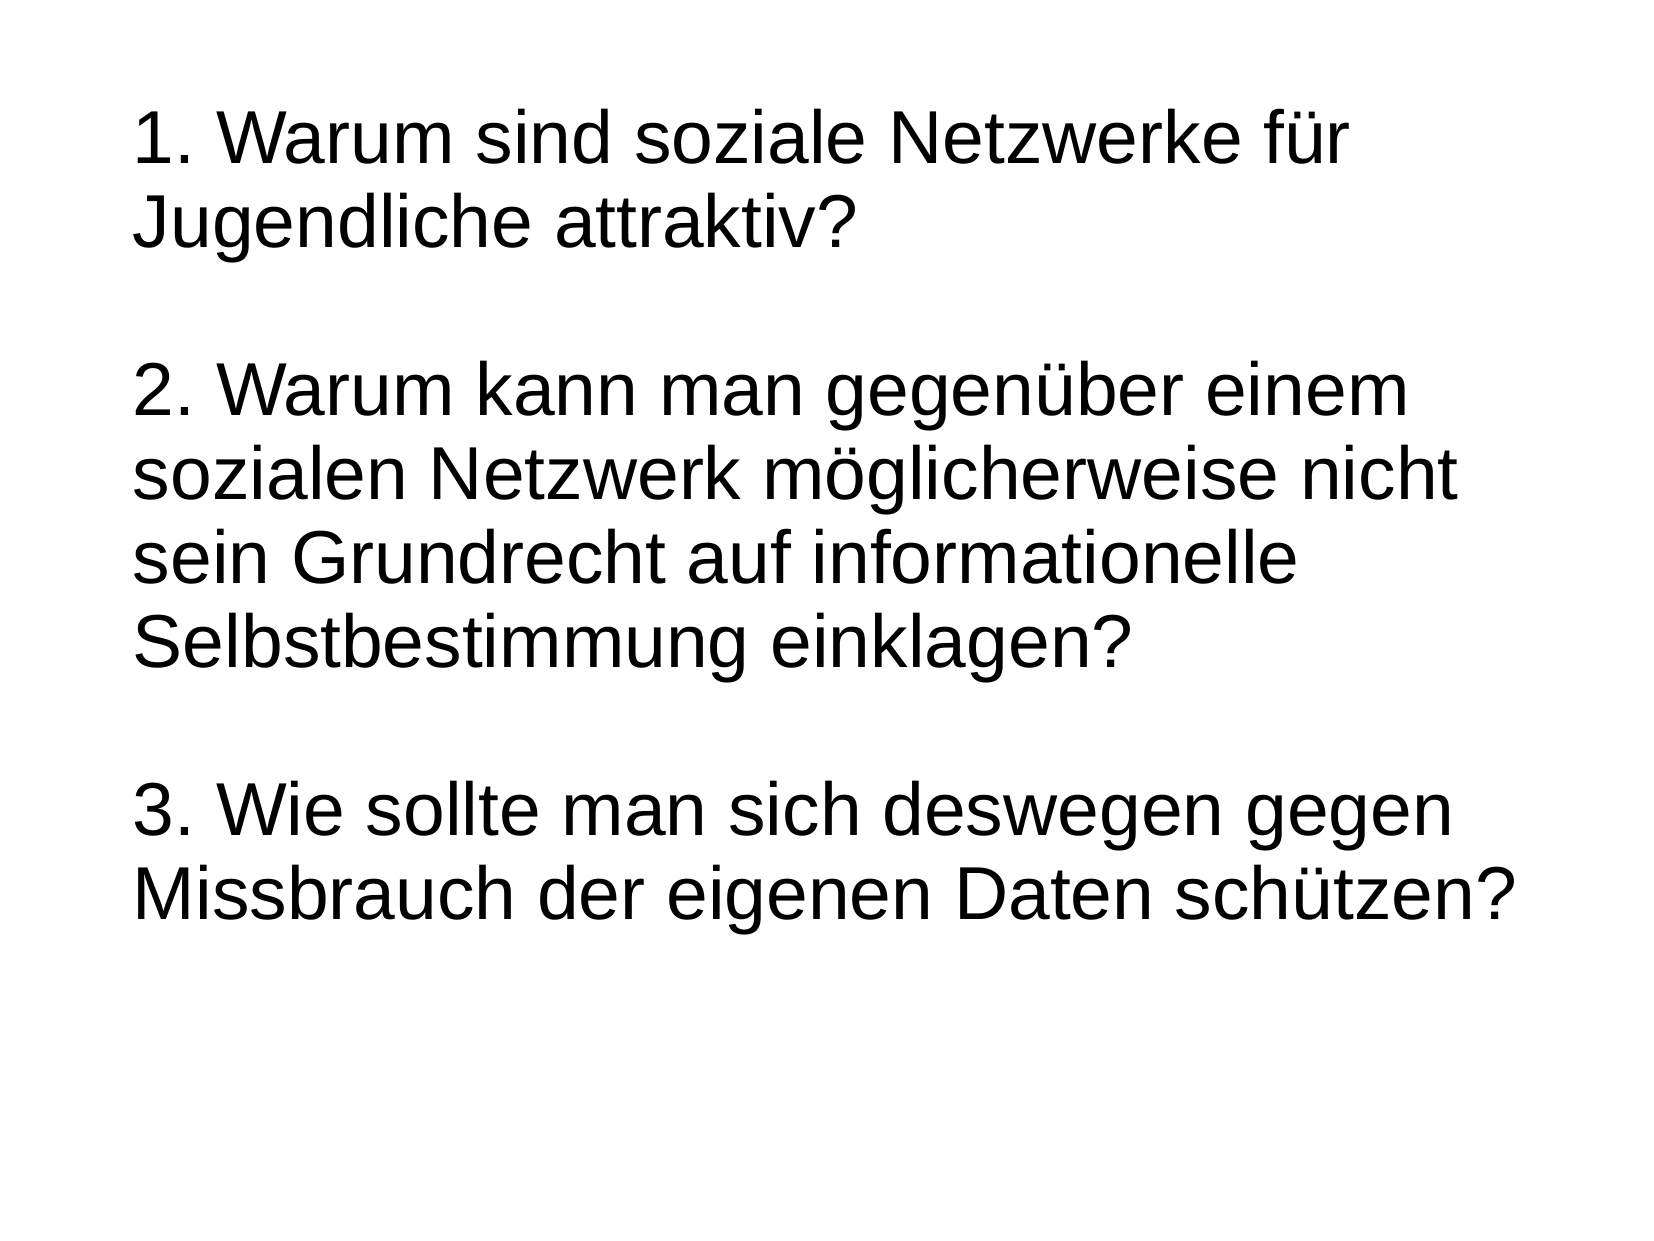

1. Warum sind soziale Netzwerke für Jugendliche attraktiv?
2. Warum kann man gegenüber einem sozialen Netzwerk möglicherweise nicht sein Grundrecht auf informationelle Selbstbestimmung einklagen?
3. Wie sollte man sich deswegen gegen Missbrauch der eigenen Daten schützen?